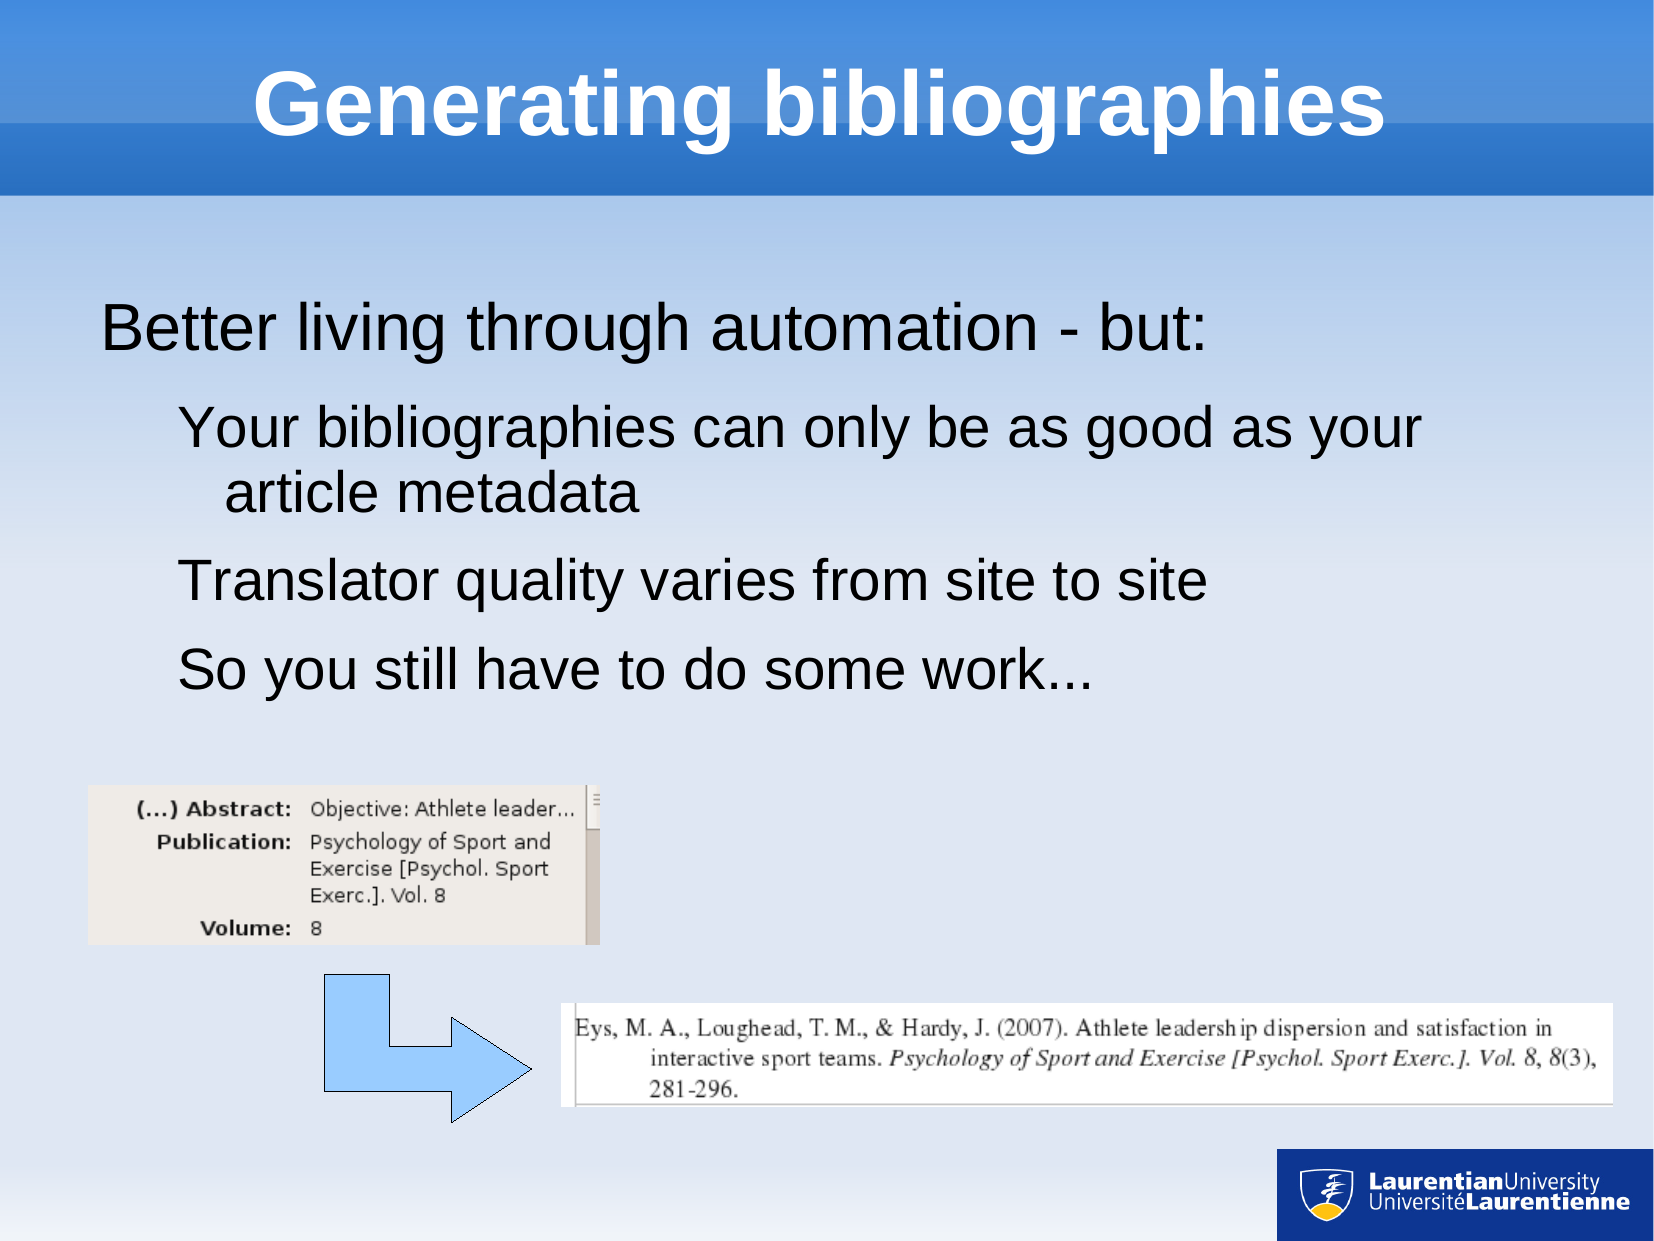

# Generating bibliographies
Better living through automation - but:
Your bibliographies can only be as good as your article metadata
Translator quality varies from site to site
So you still have to do some work...